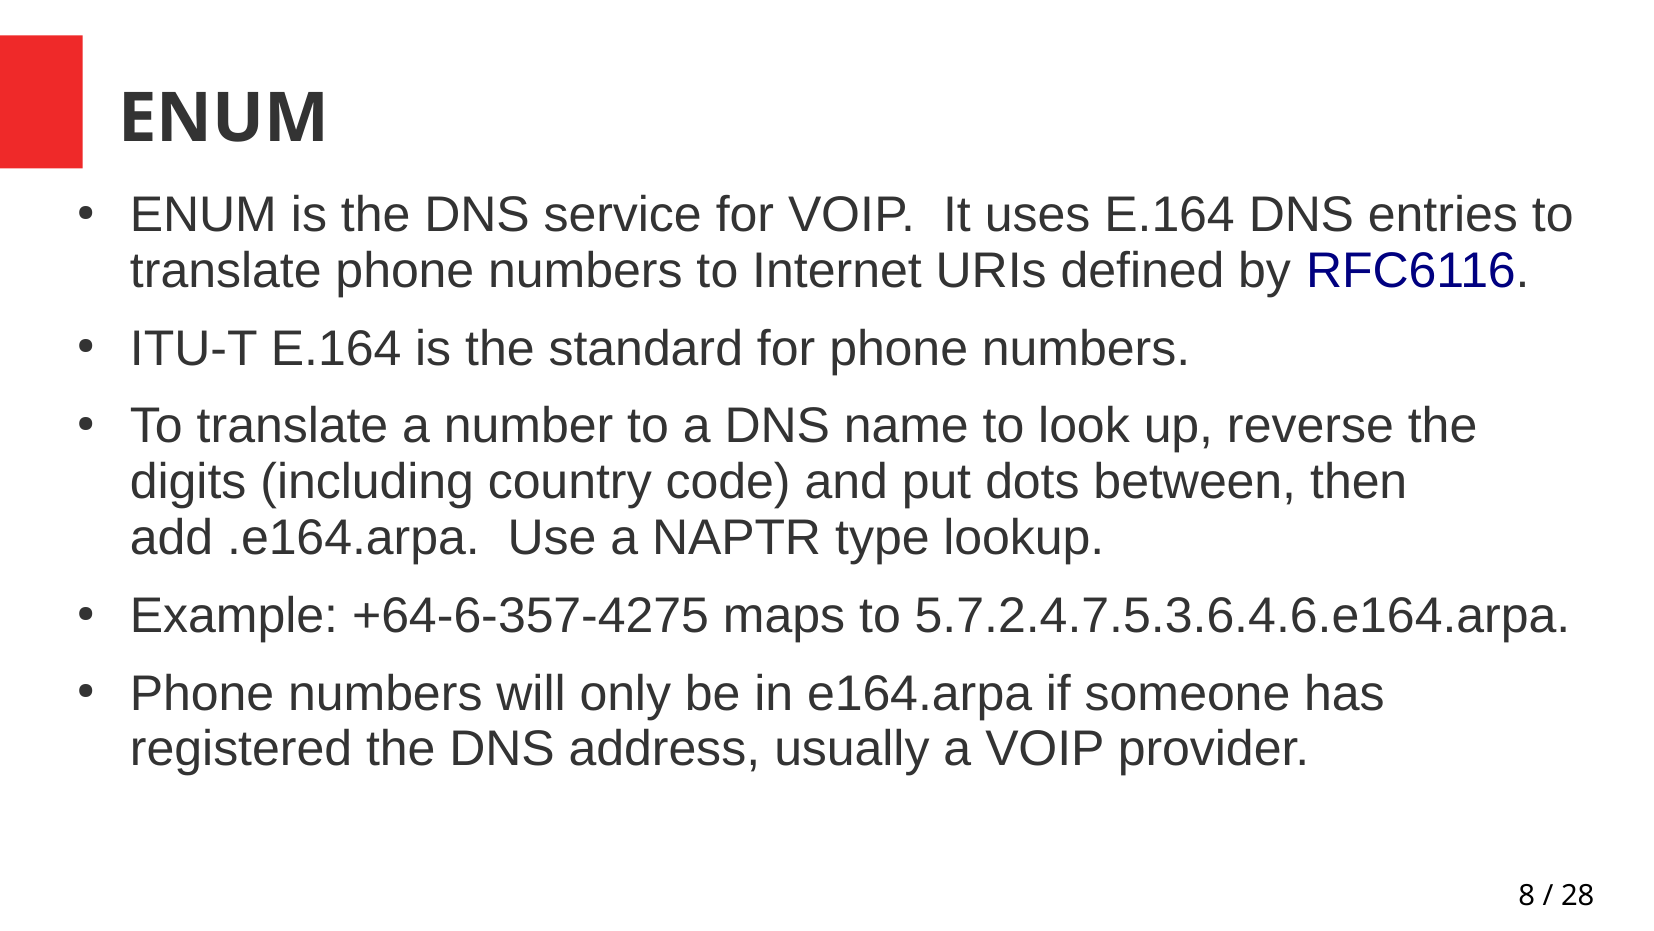

# ENUM
ENUM is the DNS service for VOIP. It uses E.164 DNS entries to translate phone numbers to Internet URIs defined by RFC6116.
ITU-T E.164 is the standard for phone numbers.
To translate a number to a DNS name to look up, reverse the digits (including country code) and put dots between, then add .e164.arpa. Use a NAPTR type lookup.
Example: +64-6-357-4275 maps to 5.7.2.4.7.5.3.6.4.6.e164.arpa.
Phone numbers will only be in e164.arpa if someone has registered the DNS address, usually a VOIP provider.
8